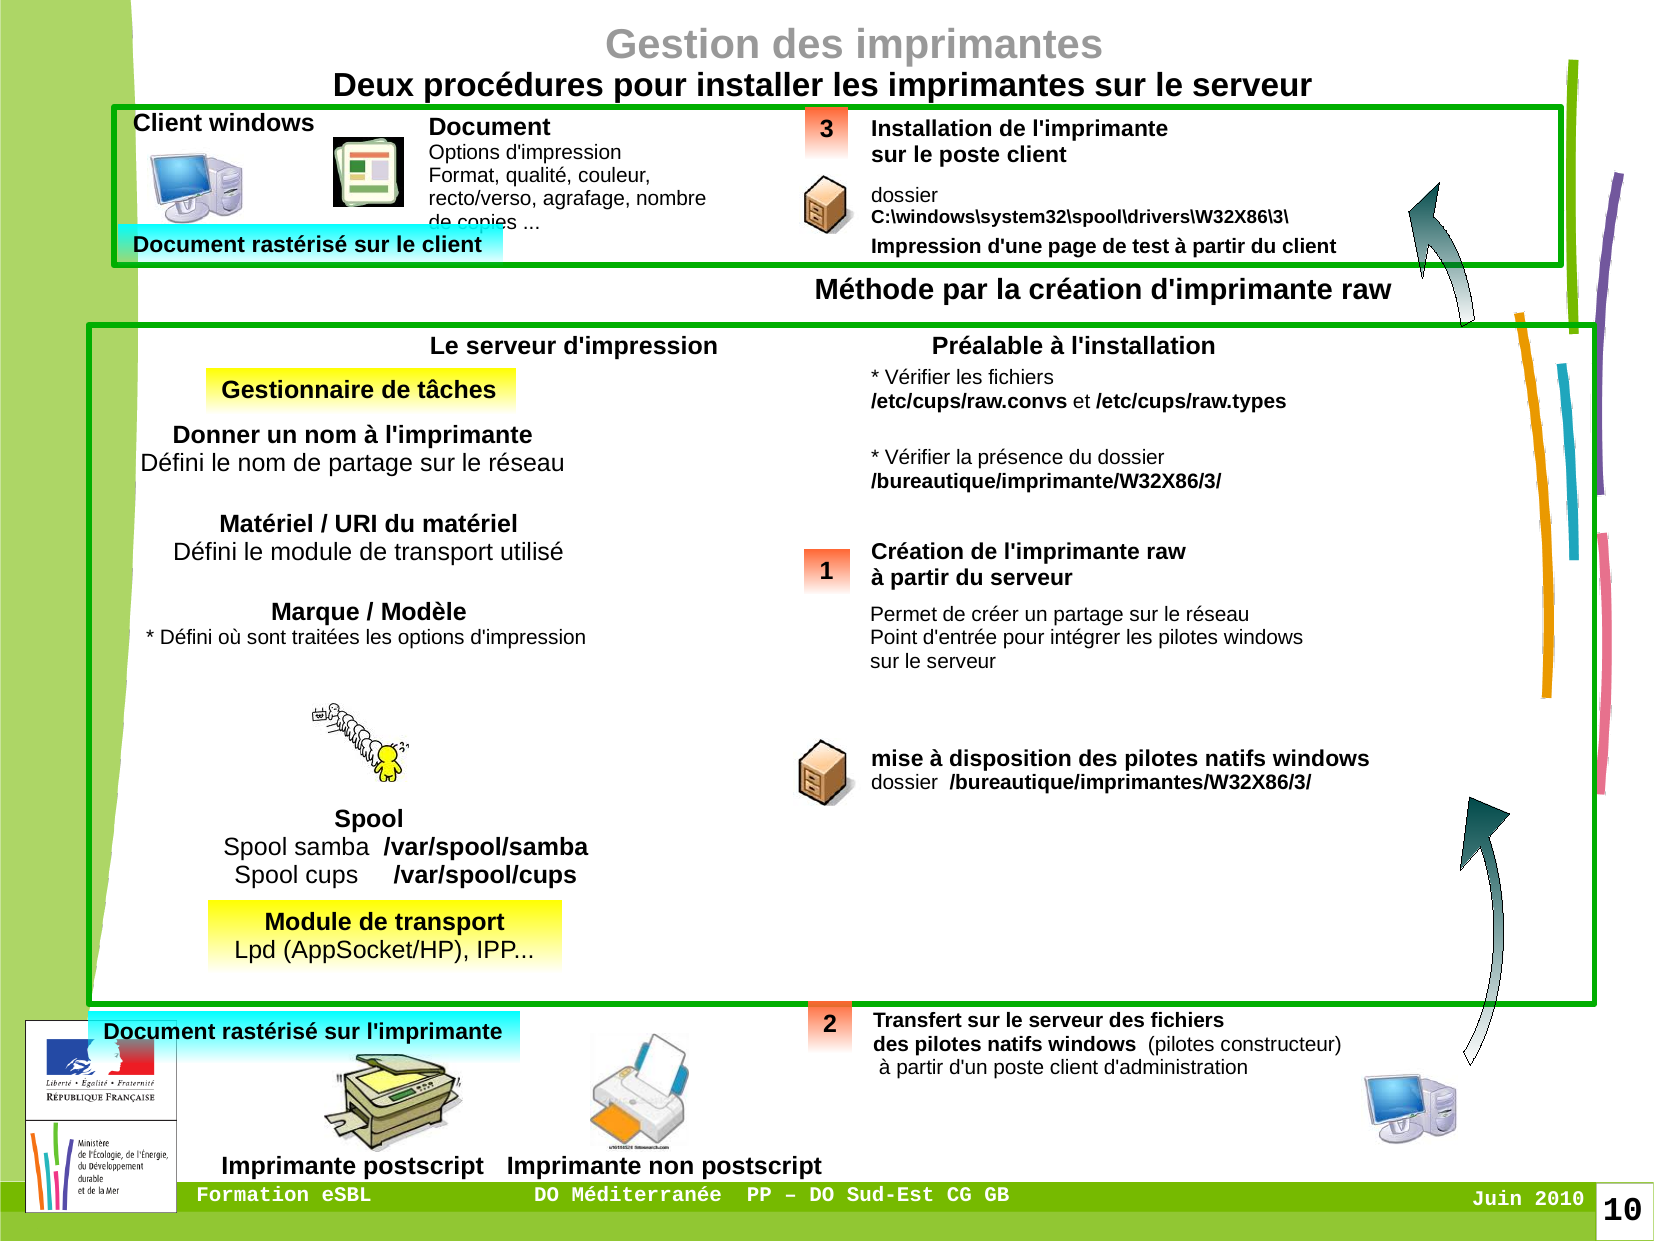

# Gestion des imprimantes
 Deux procédures pour installer les imprimantes sur le serveur
Client windows
Document
Options d'impression
Format, qualité, couleur, recto/verso, agrafage, nombre de copies ...
3
Installation de l'imprimante
sur le poste client
dossier
C:\windows\system32\spool\drivers\W32X86\3\
Document rastérisé sur le client
Impression d'une page de test à partir du client
Méthode par la création d'imprimante raw
Le serveur d'impression
Préalable à l'installation
* Vérifier les fichiers
/etc/cups/raw.convs et /etc/cups/raw.types
Gestionnaire de tâches
Donner un nom à l'imprimante
Défini le nom de partage sur le réseau
* Vérifier la présence du dossier /bureautique/imprimante/W32X86/3/
Matériel / URI du matériel
Défini le module de transport utilisé
Création de l'imprimante raw
à partir du serveur
1
Marque / Modèle
* Défini où sont traitées les options d'impression
Permet de créer un partage sur le réseau
Point d'entrée pour intégrer les pilotes windows
sur le serveur
mise à disposition des pilotes natifs windows
dossier /bureautique/imprimantes/W32X86/3/
Spool
	Spool samba /var/spool/samba
	Spool cups /var/spool/cups
Module de transport
Lpd (AppSocket/HP), IPP...
Transfert sur le serveur des fichiers
des pilotes natifs windows (pilotes constructeur)
 à partir d'un poste client d'administration
2
Document rastérisé sur l'imprimante
Imprimante postscript
Imprimante non postscript
10